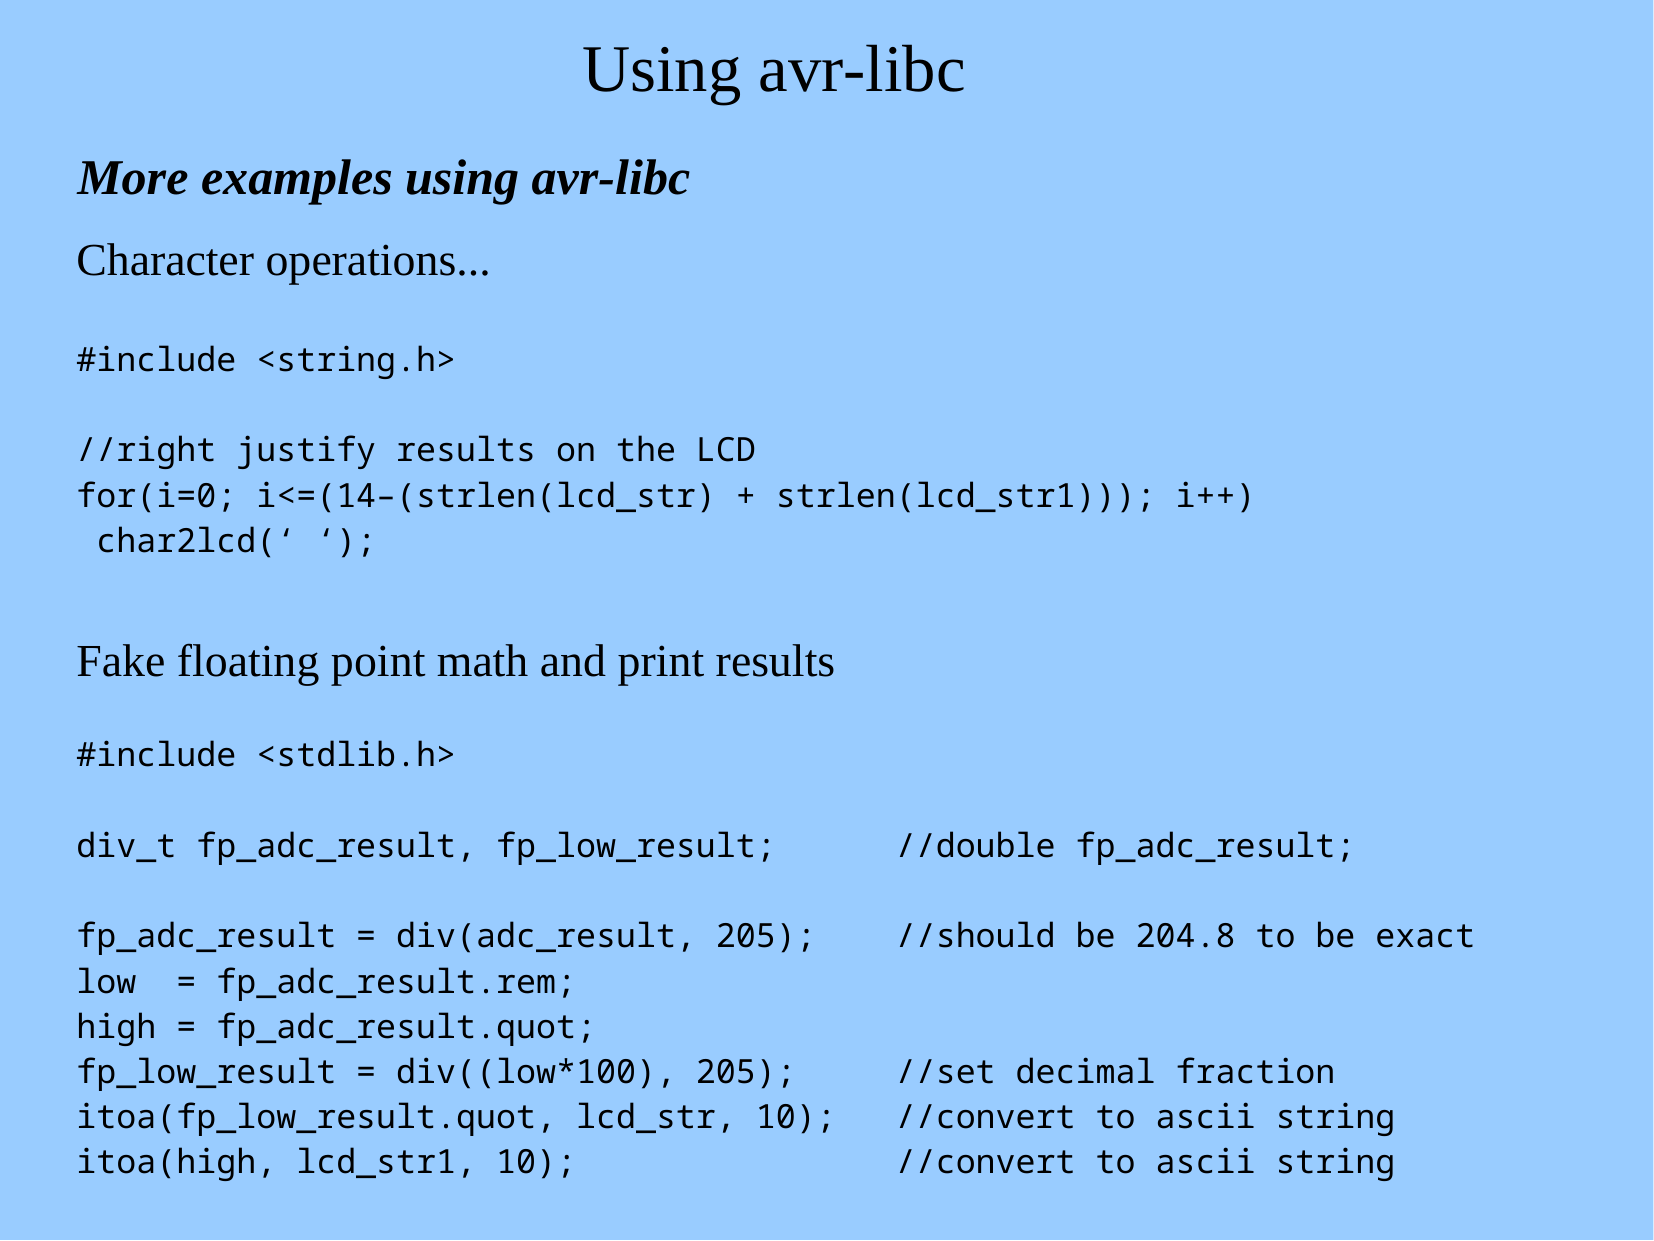

Using avr-libc
More examples using avr-libc
Character operations...
#include <string.h>
//right justify results on the LCD
for(i=0; i<=(14–(strlen(lcd_str) + strlen(lcd_str1))); i++)
 char2lcd(‘ ‘);
Fake floating point math and print results
#include <stdlib.h>
div_t fp_adc_result, fp_low_result; //double fp_adc_result;
fp_adc_result = div(adc_result, 205); //should be 204.8 to be exact
low = fp_adc_result.rem;
high = fp_adc_result.quot;
fp_low_result = div((low*100), 205); //set decimal fraction
itoa(fp_low_result.quot, lcd_str, 10); //convert to ascii string
itoa(high, lcd_str1, 10); //convert to ascii string
Convert integers to ascii scring